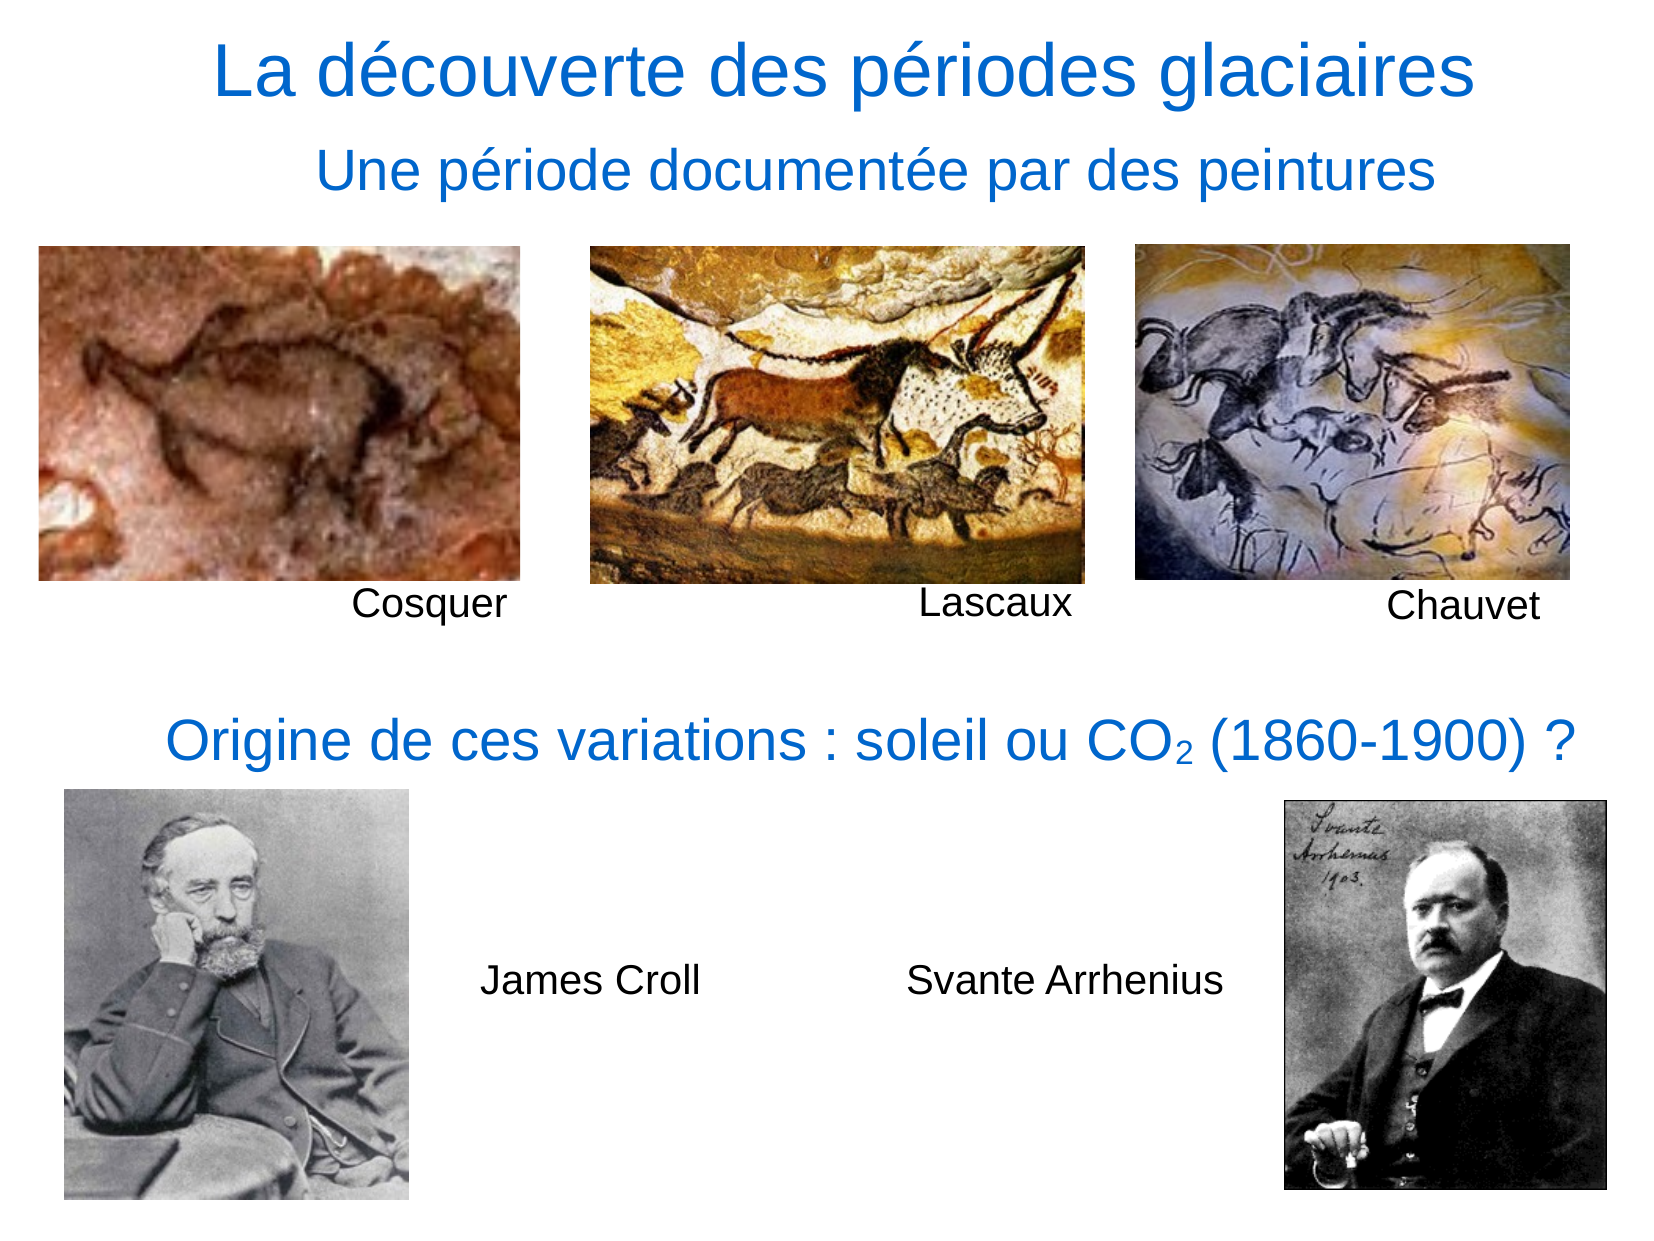

# La découverte des périodes glaciaires
Une période documentée par des peintures
Lascaux
Cosquer
Chauvet
Origine de ces variations : soleil ou CO2 (1860-1900) ?
James Croll
Svante Arrhenius